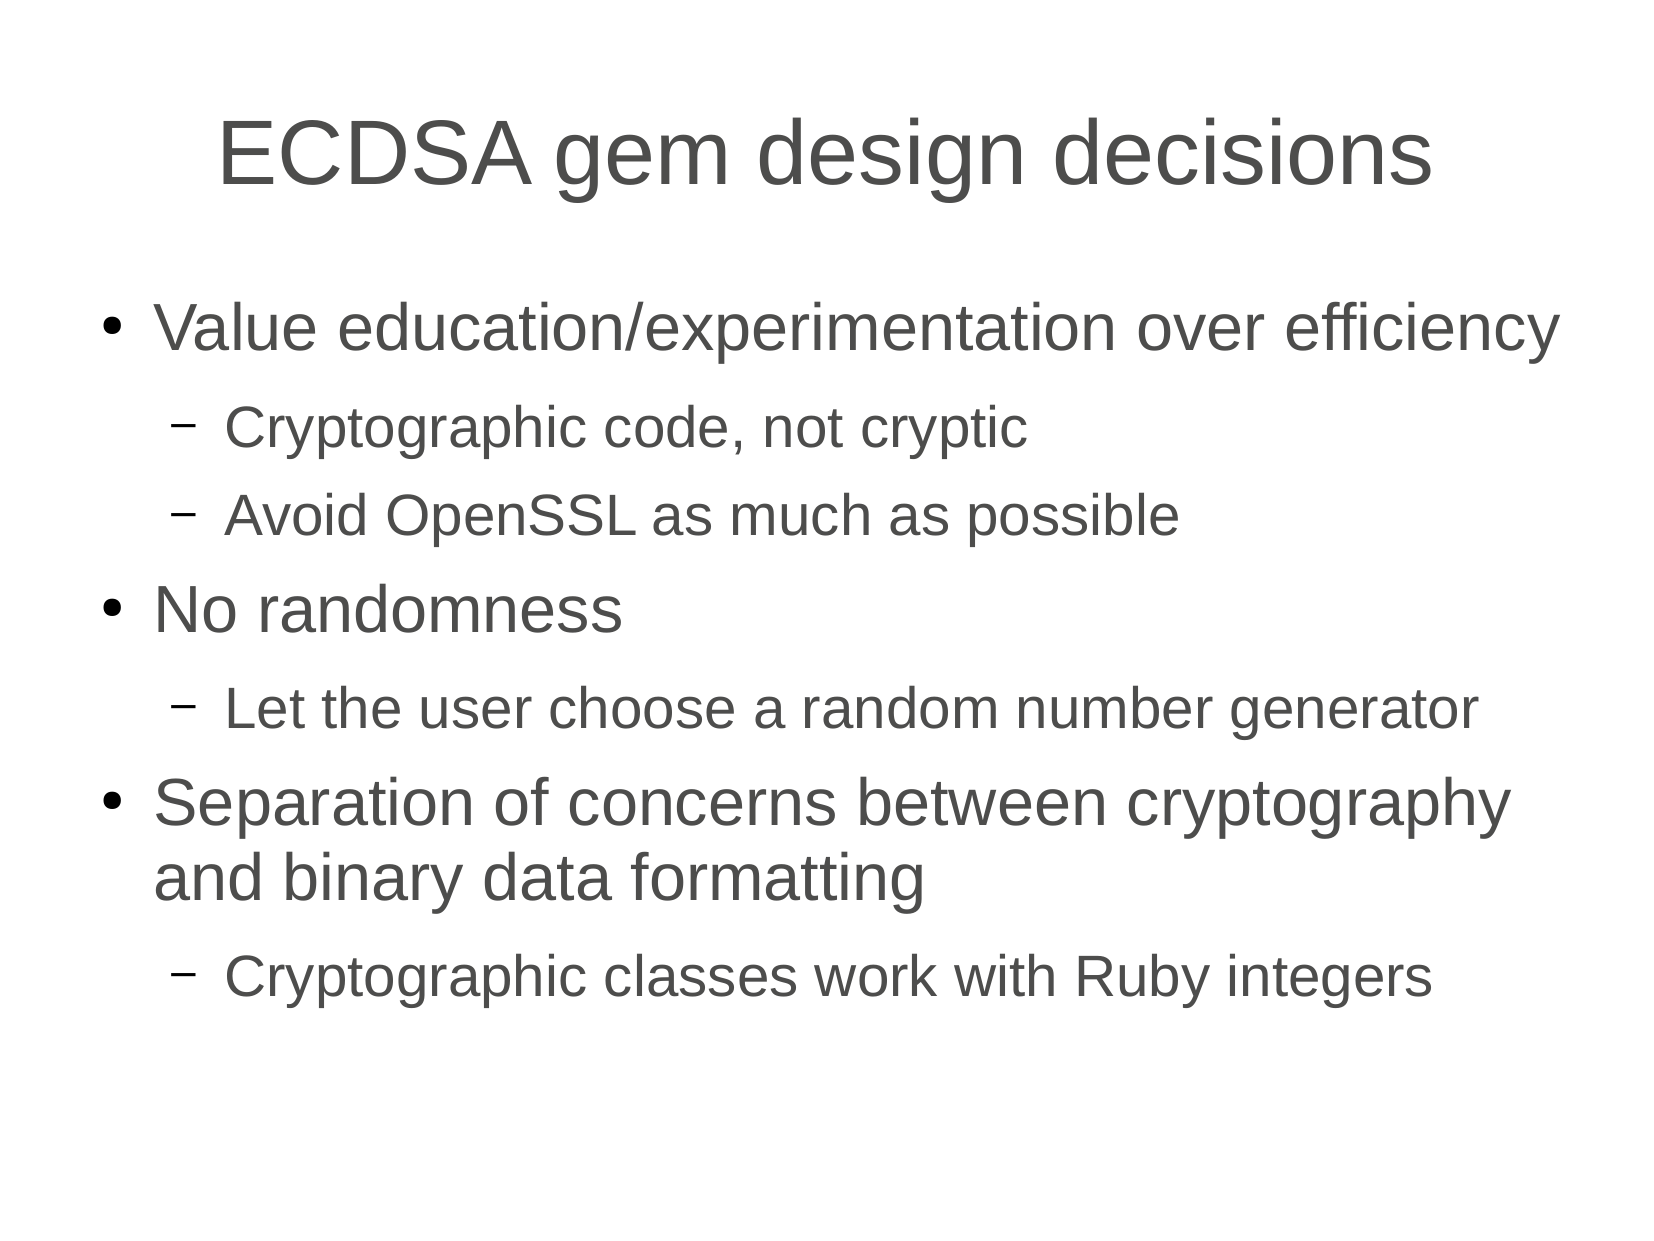

# ECDSA gem design decisions
Value education/experimentation over efficiency
Cryptographic code, not cryptic
Avoid OpenSSL as much as possible
No randomness
Let the user choose a random number generator
Separation of concerns between cryptography and binary data formatting
Cryptographic classes work with Ruby integers